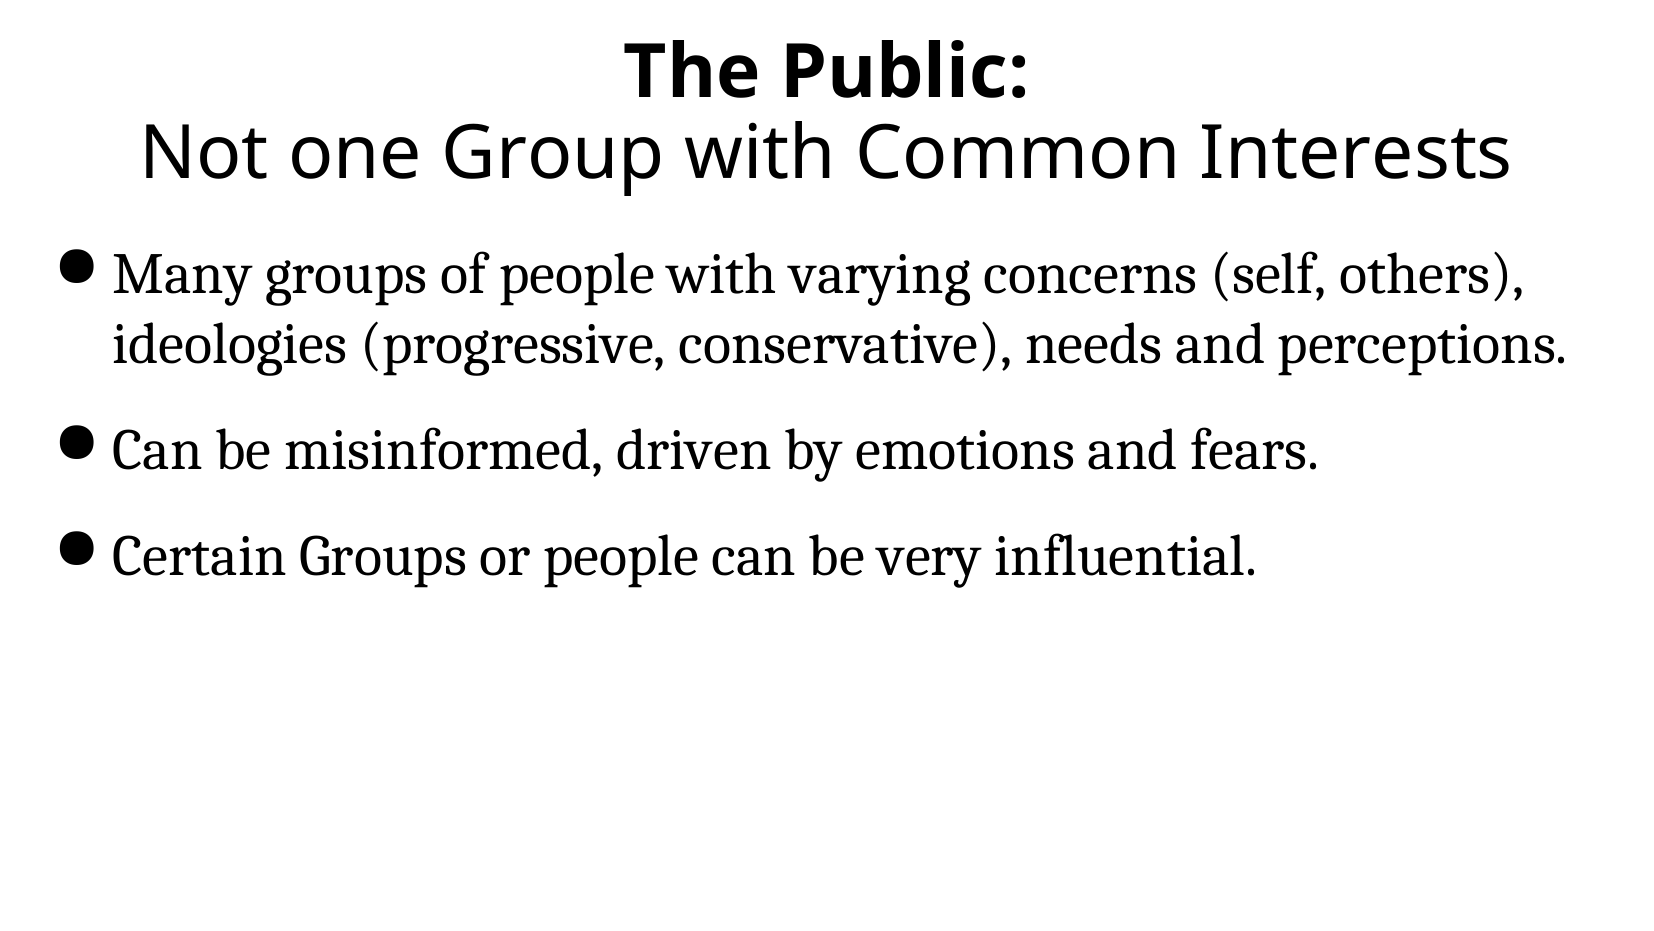

# The Public: Not one Group with Common Interests
 Many groups of people with varying concerns (self, others), ideologies (progressive, conservative), needs and perceptions.
 Can be misinformed, driven by emotions and fears.
 Certain Groups or people can be very influential.